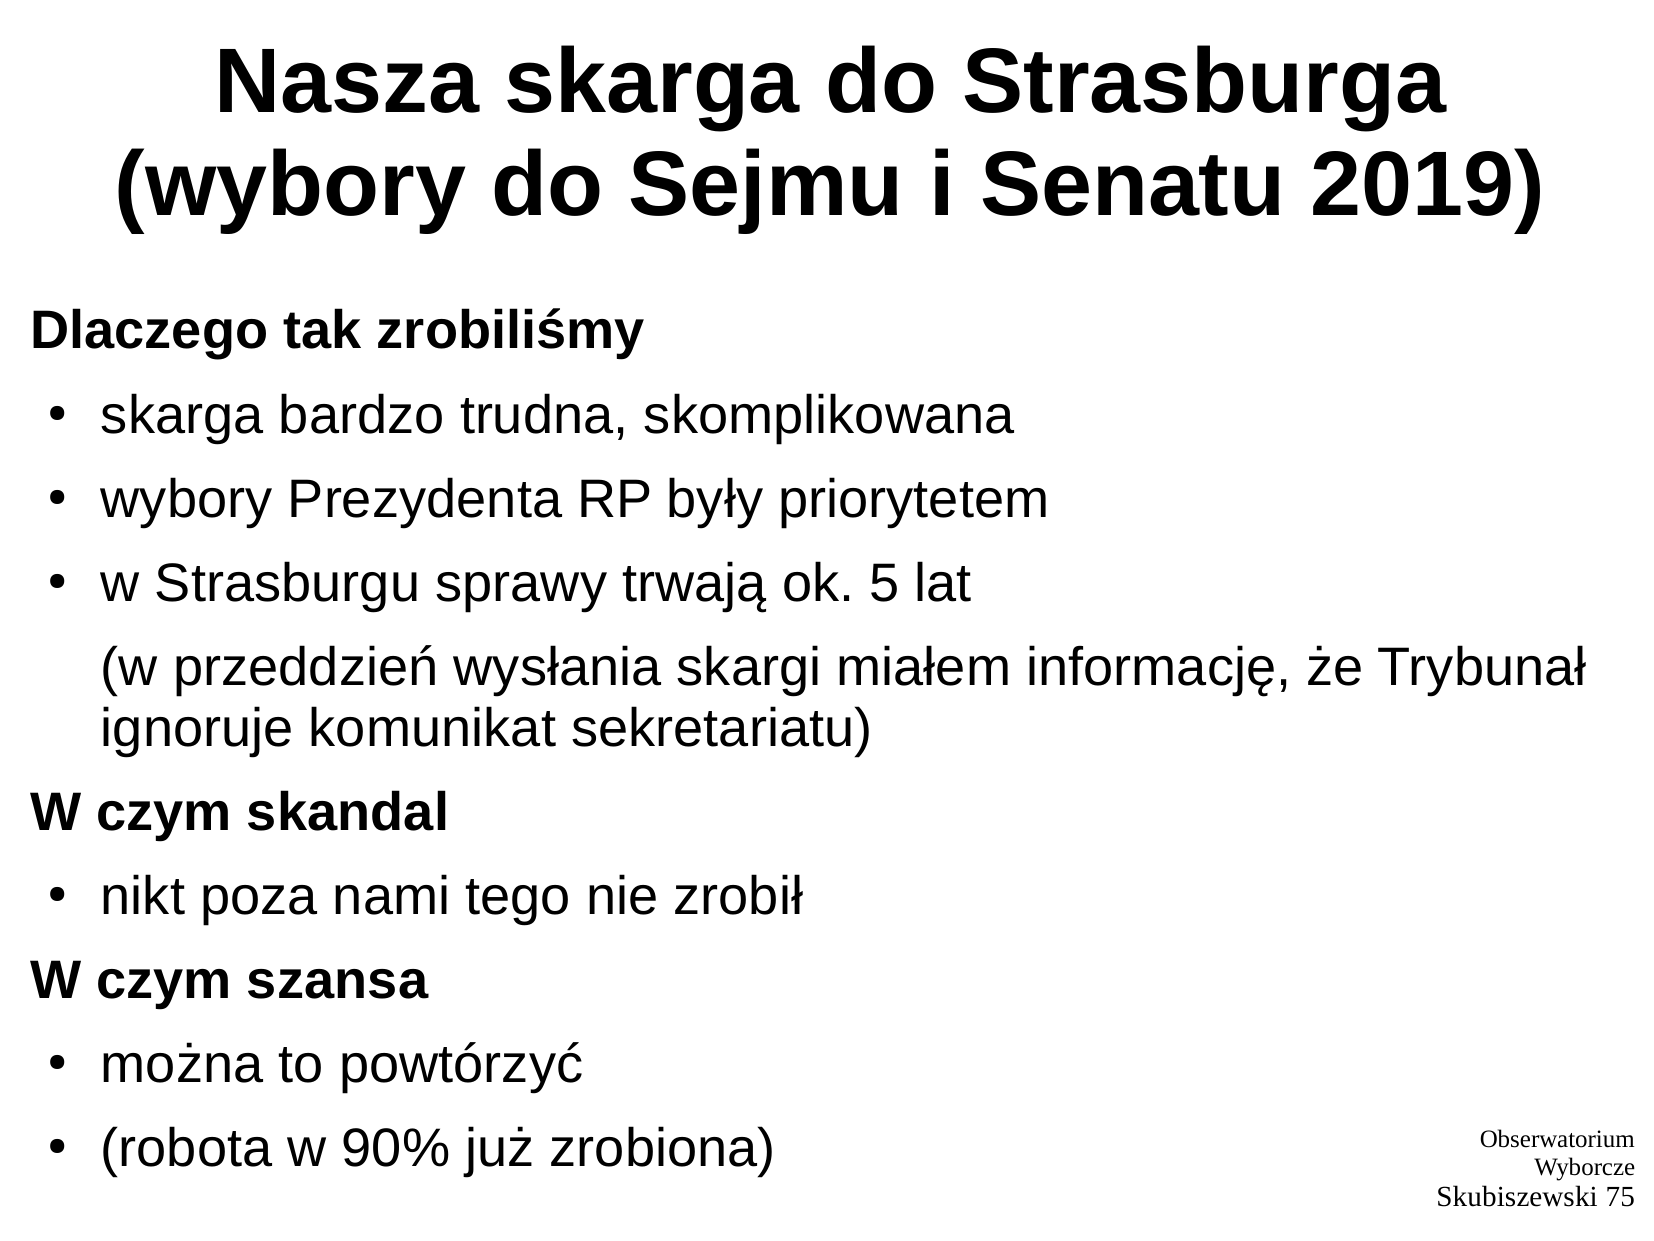

# Nasza skarga do Strasburga (wybory do Sejmu i Senatu 2019)
Dlaczego tak zrobiliśmy
skarga bardzo trudna, skomplikowana
wybory Prezydenta RP były priorytetem
w Strasburgu sprawy trwają ok. 5 lat
(w przeddzień wysłania skargi miałem informację, że Trybunał ignoruje komunikat sekretariatu)
W czym skandal
nikt poza nami tego nie zrobił
W czym szansa
można to powtórzyć
(robota w 90% już zrobiona)
75